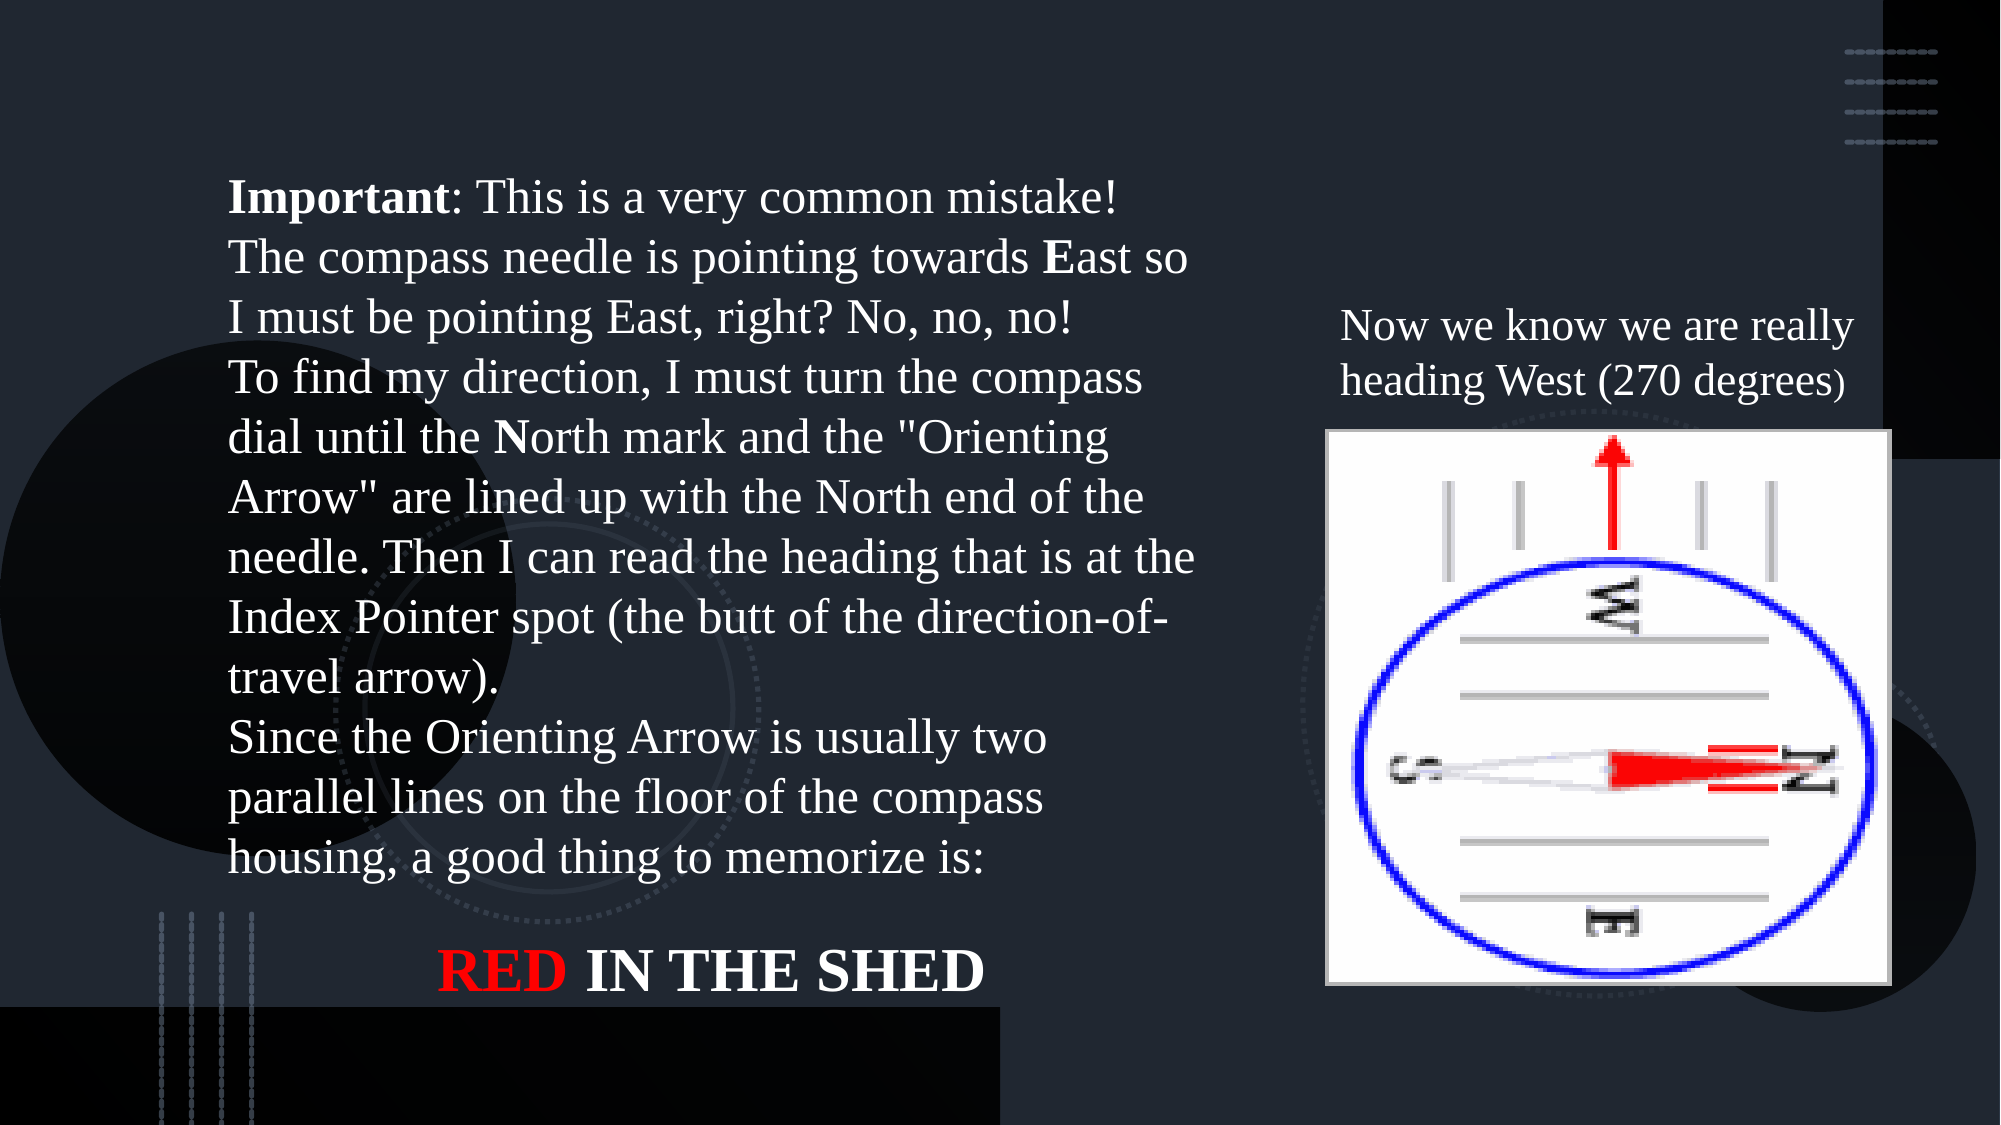

Important: This is a very common mistake! The compass needle is pointing towards East so I must be pointing East, right? No, no, no!
To find my direction, I must turn the compass dial until the North mark and the "Orienting Arrow" are lined up with the North end of the needle. Then I can read the heading that is at the Index Pointer spot (the butt of the direction-of-travel arrow).
Since the Orienting Arrow is usually two parallel lines on the floor of the compass housing, a good thing to memorize is:
RED IN THE SHED
Now we know we are really heading West (270 degrees)